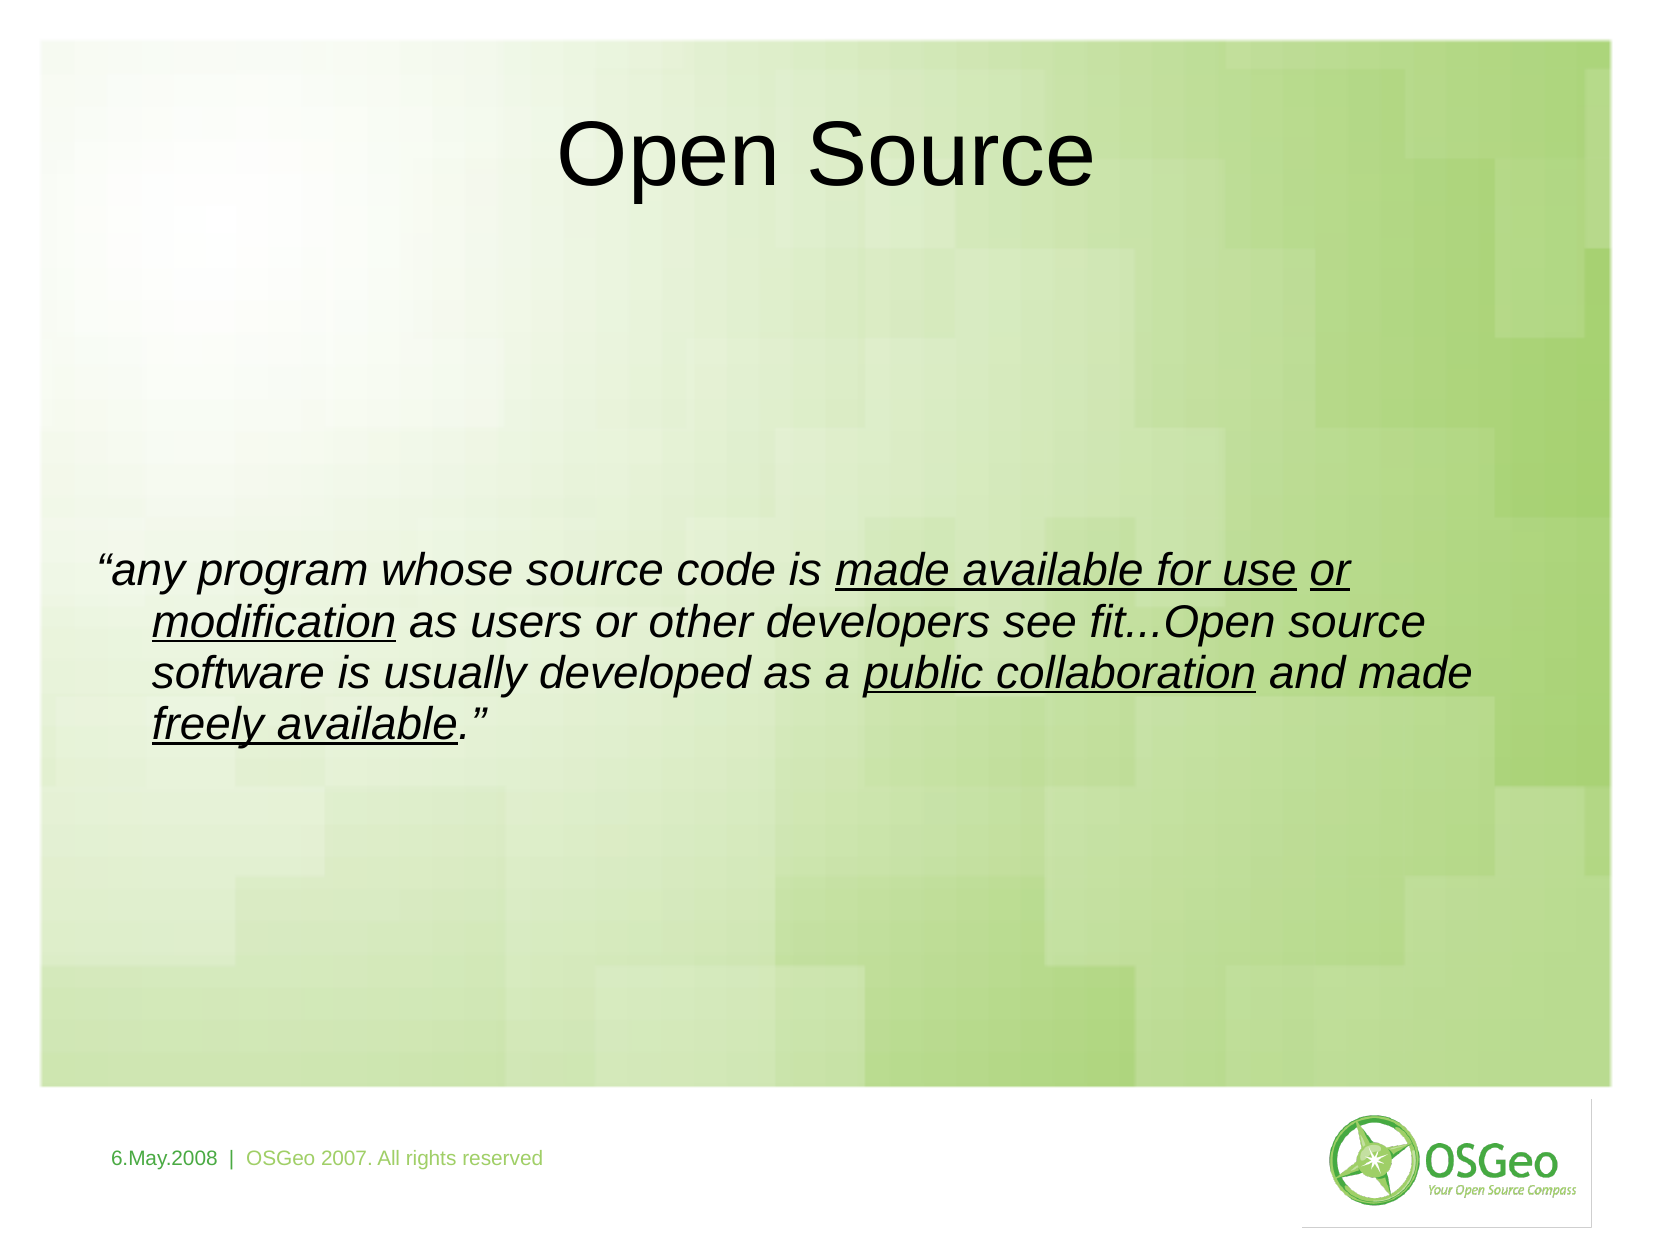

# Open Source
“any program whose source code is made available for use or modification as users or other developers see fit...Open source software is usually developed as a public collaboration and made freely available.”